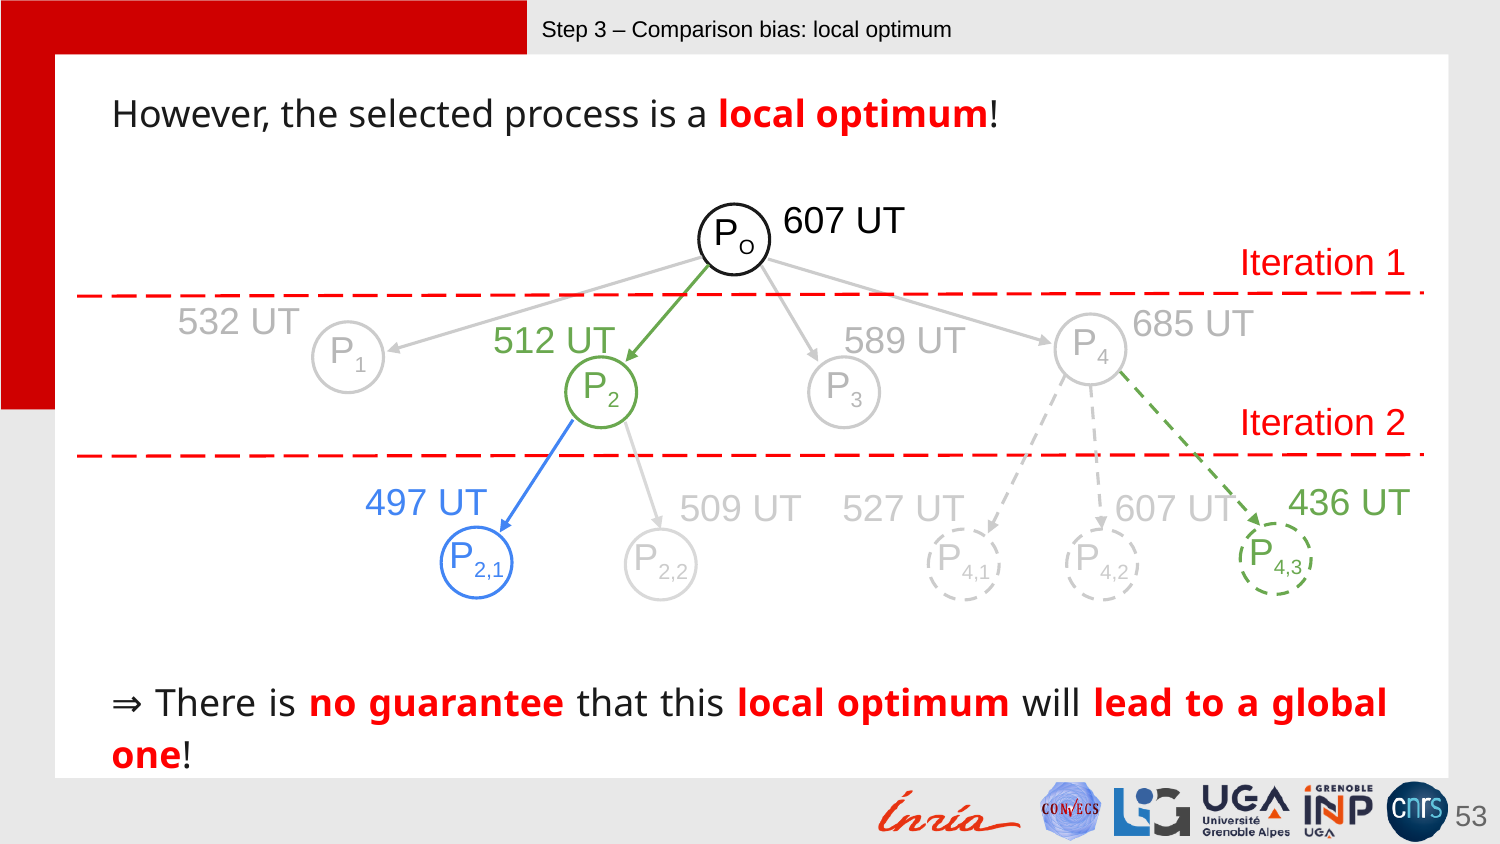

# Step 3 – Comparison bias: local optimum
However, the selected process is a local optimum!
607 UT
PO
Iteration 1
532 UT
685 UT
512 UT
589 UT
P4
P1
P2
P3
Iteration 2
497 UT
436 UT
509 UT
527 UT
607 UT
P4,3
P2,1
P2,2
P4,1
P4,2
⇒ There is no guarantee that this local optimum will lead to a global one!
53